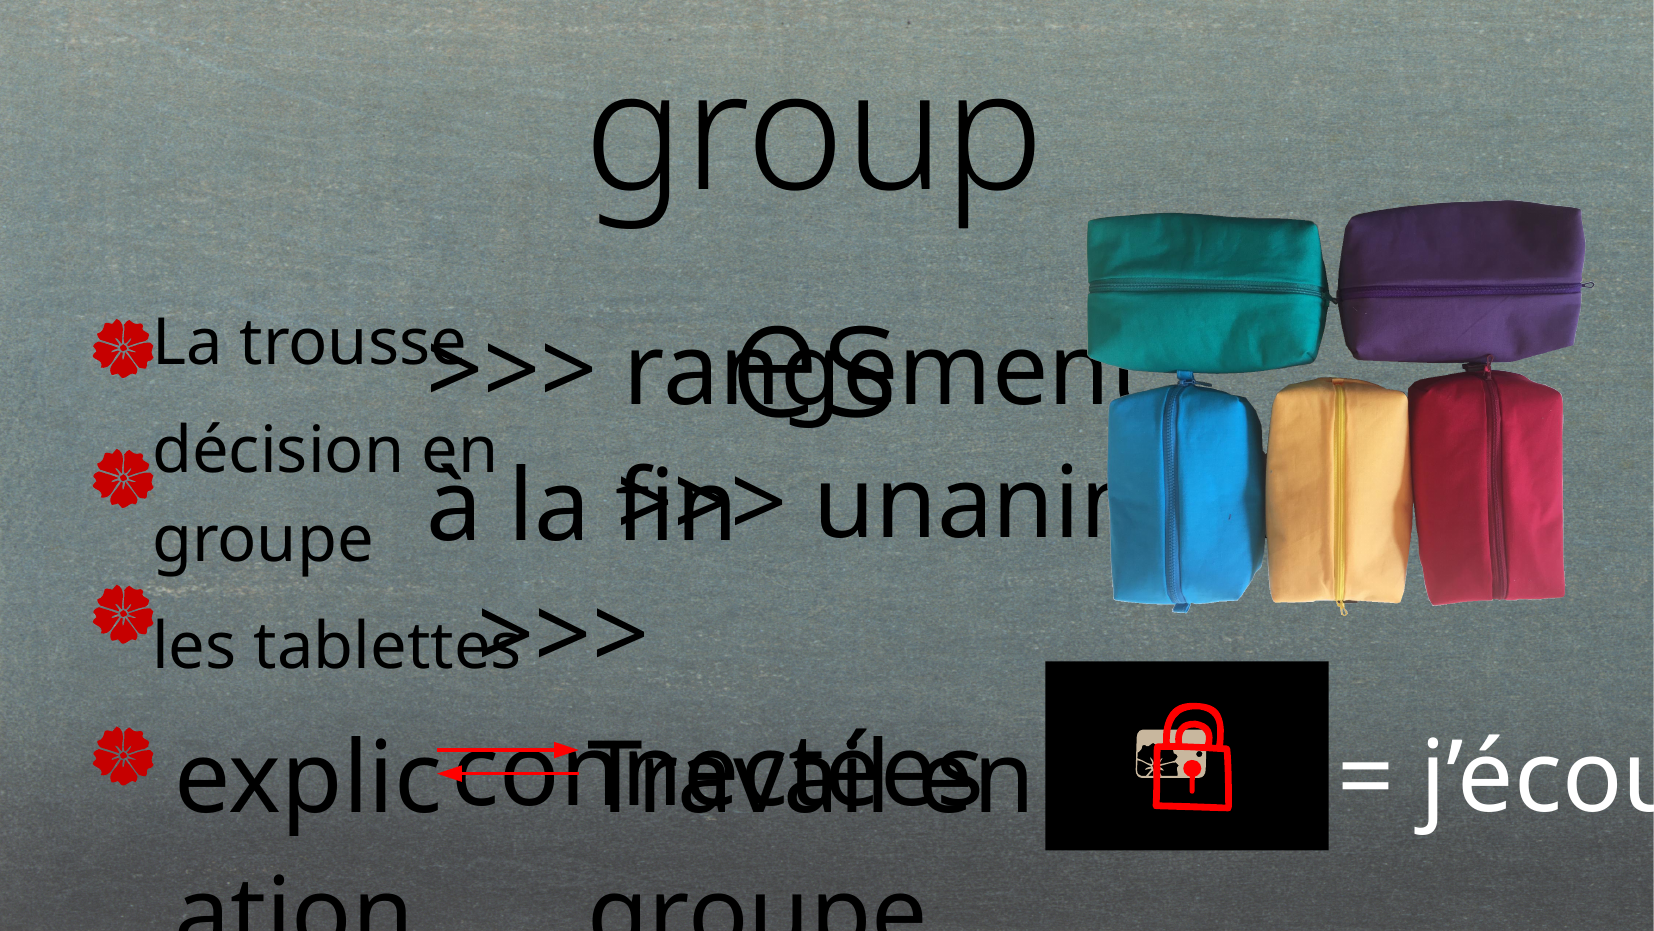

# Les groupes
>>> rangement à la fin
La trousse
décision en groupe
les tablettes
>>> unanimité
 >>> connectées
= j’écoute
Travail en groupe
explications